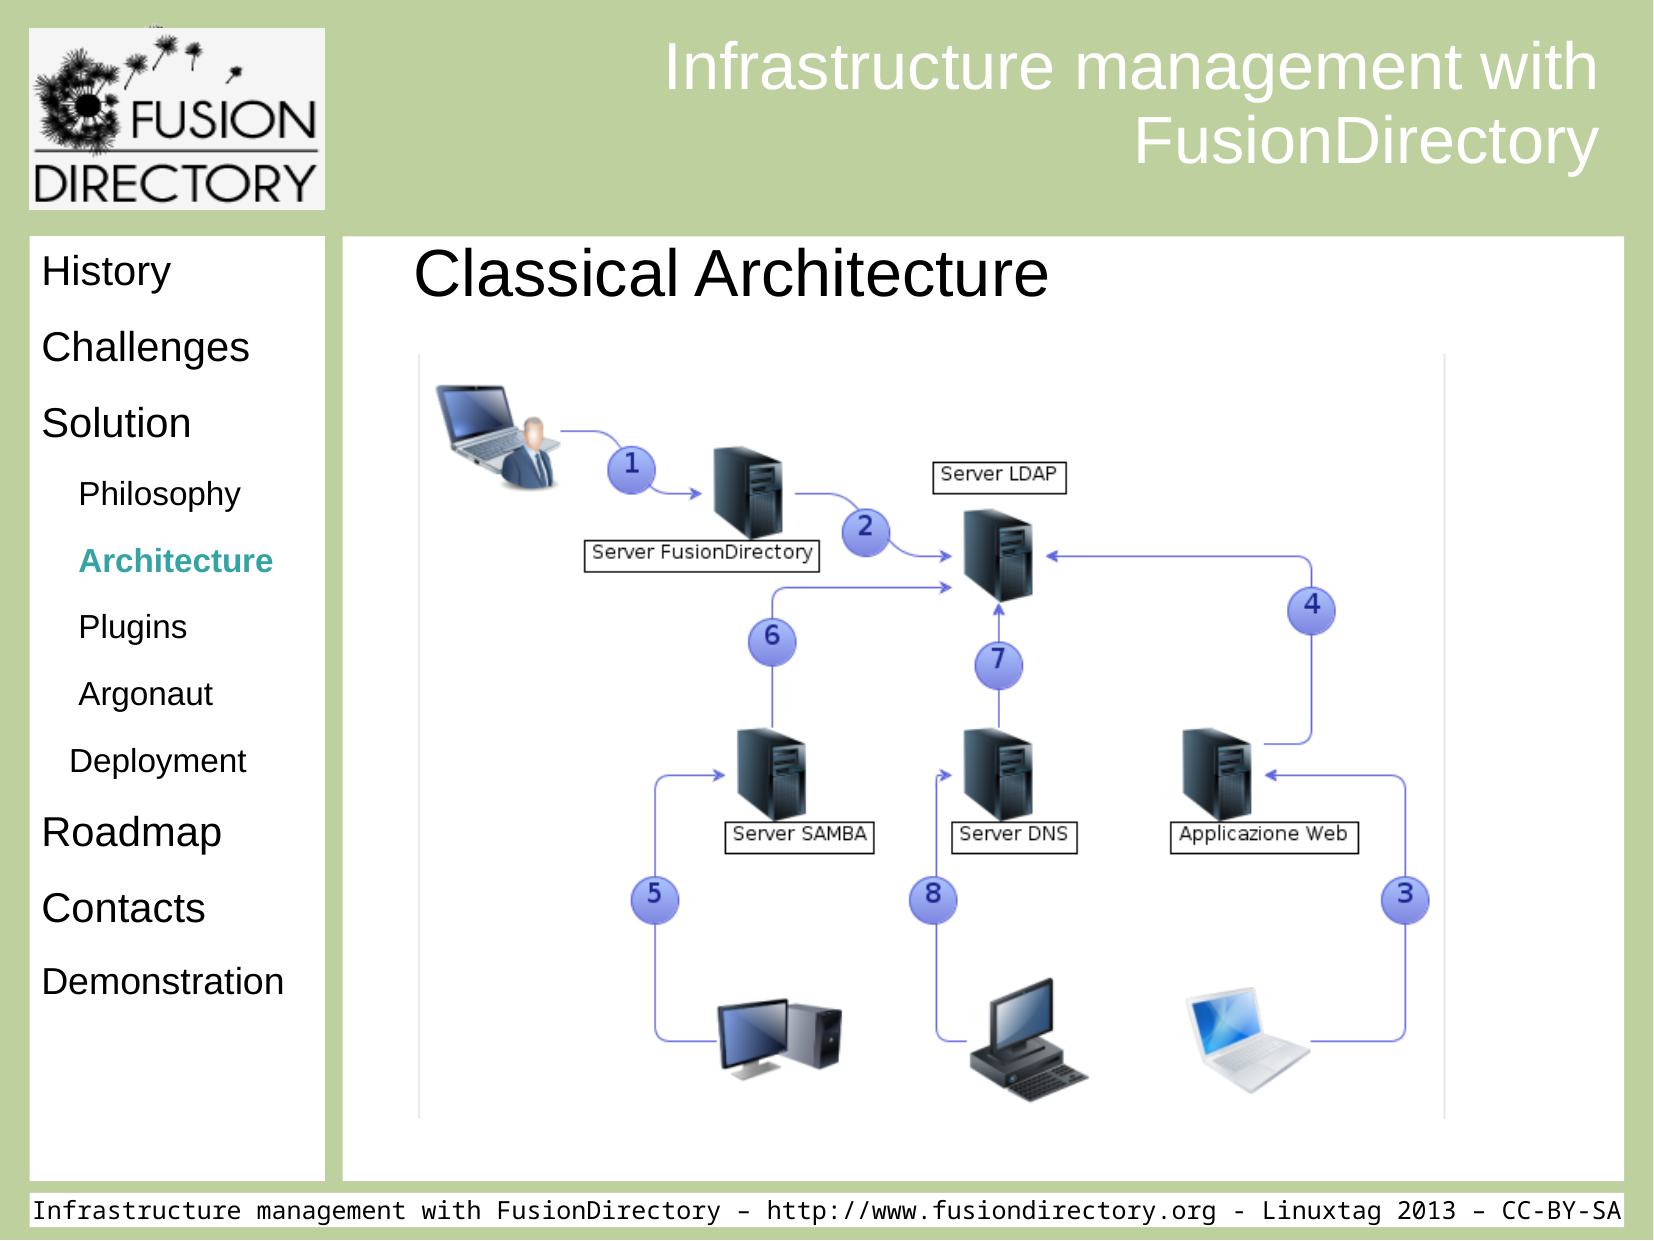

# Infrastructure management with FusionDirectory
History
Challenges
Solution
 Philosophy
 Architecture
 Plugins
 Argonaut
 Deployment
Roadmap
Contacts
Demonstration
Classical Architecture